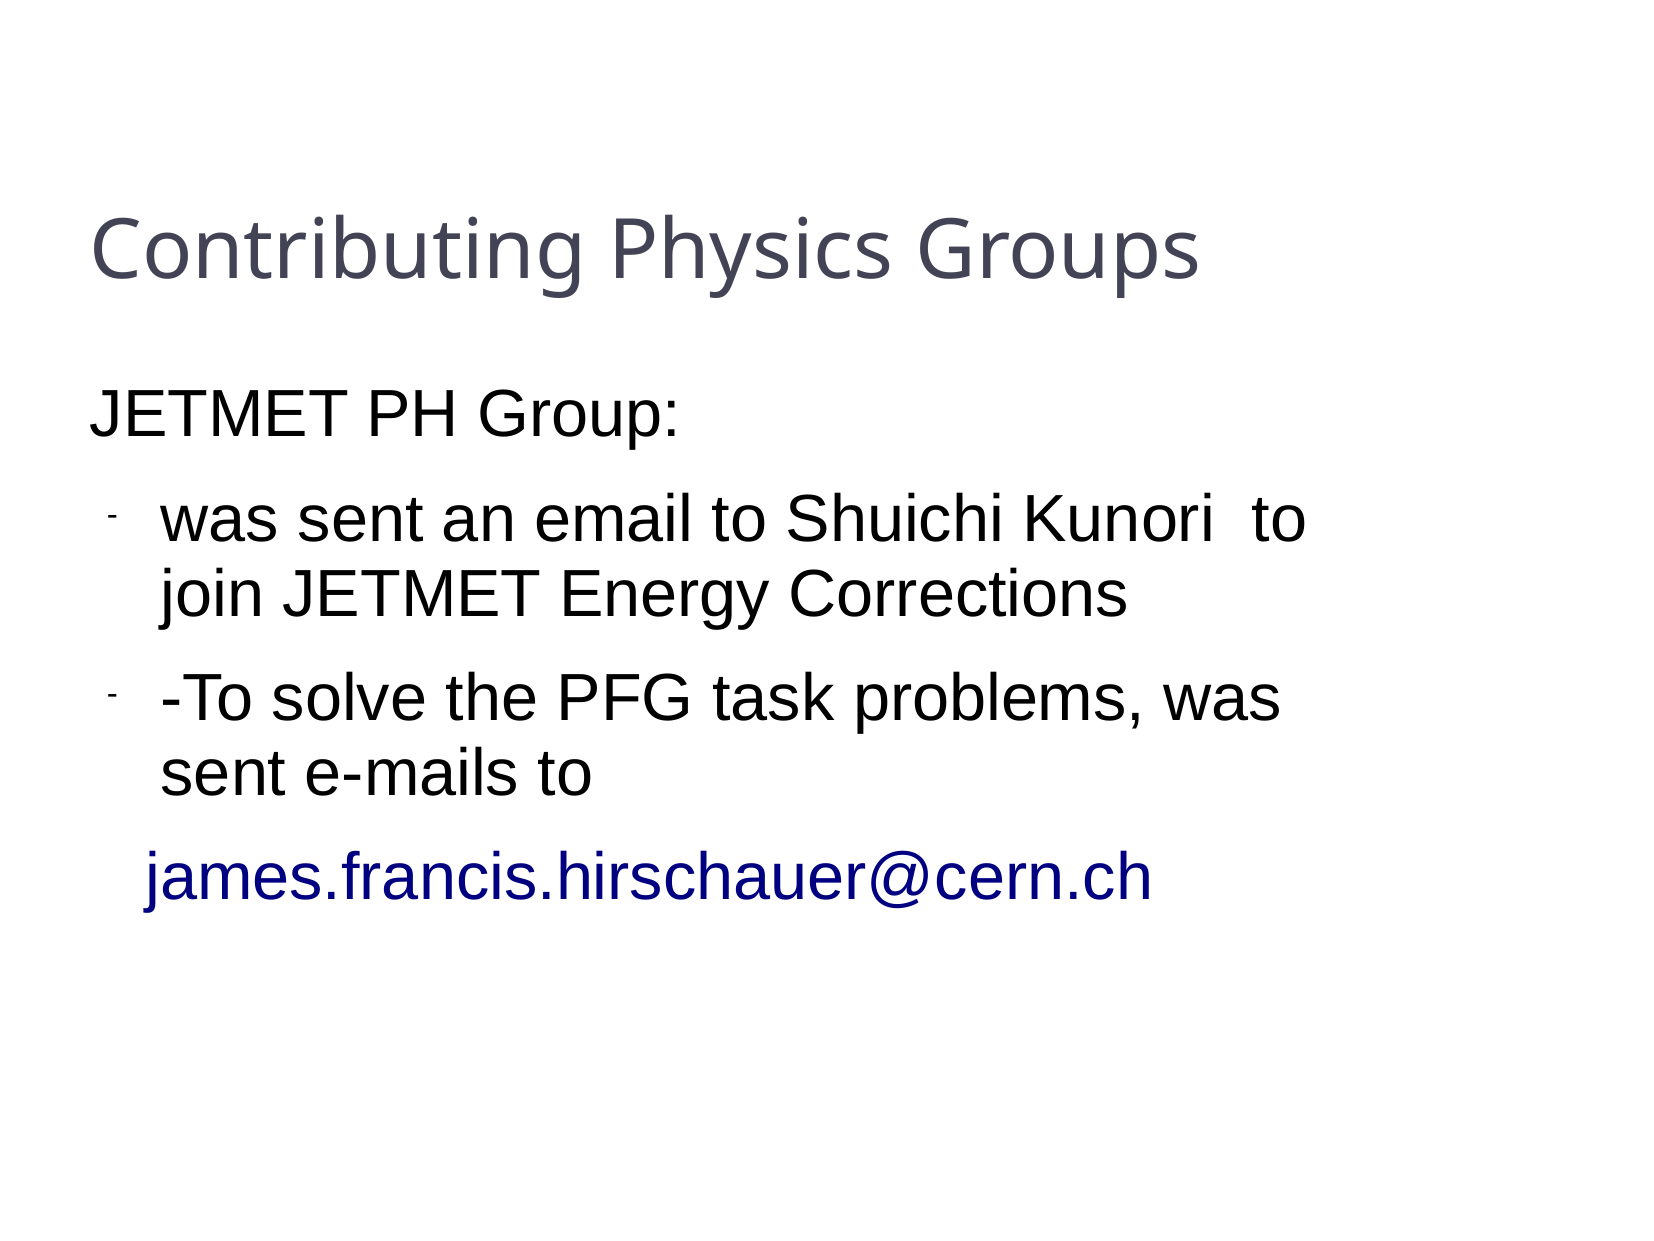

Contributing Physics Groups
# JETMET PH Group:
was sent an email to Shuichi Kunori to join JETMET Energy Corrections
-To solve the PFG task problems, was sent e-mails to
 james.francis.hirschauer@cern.ch